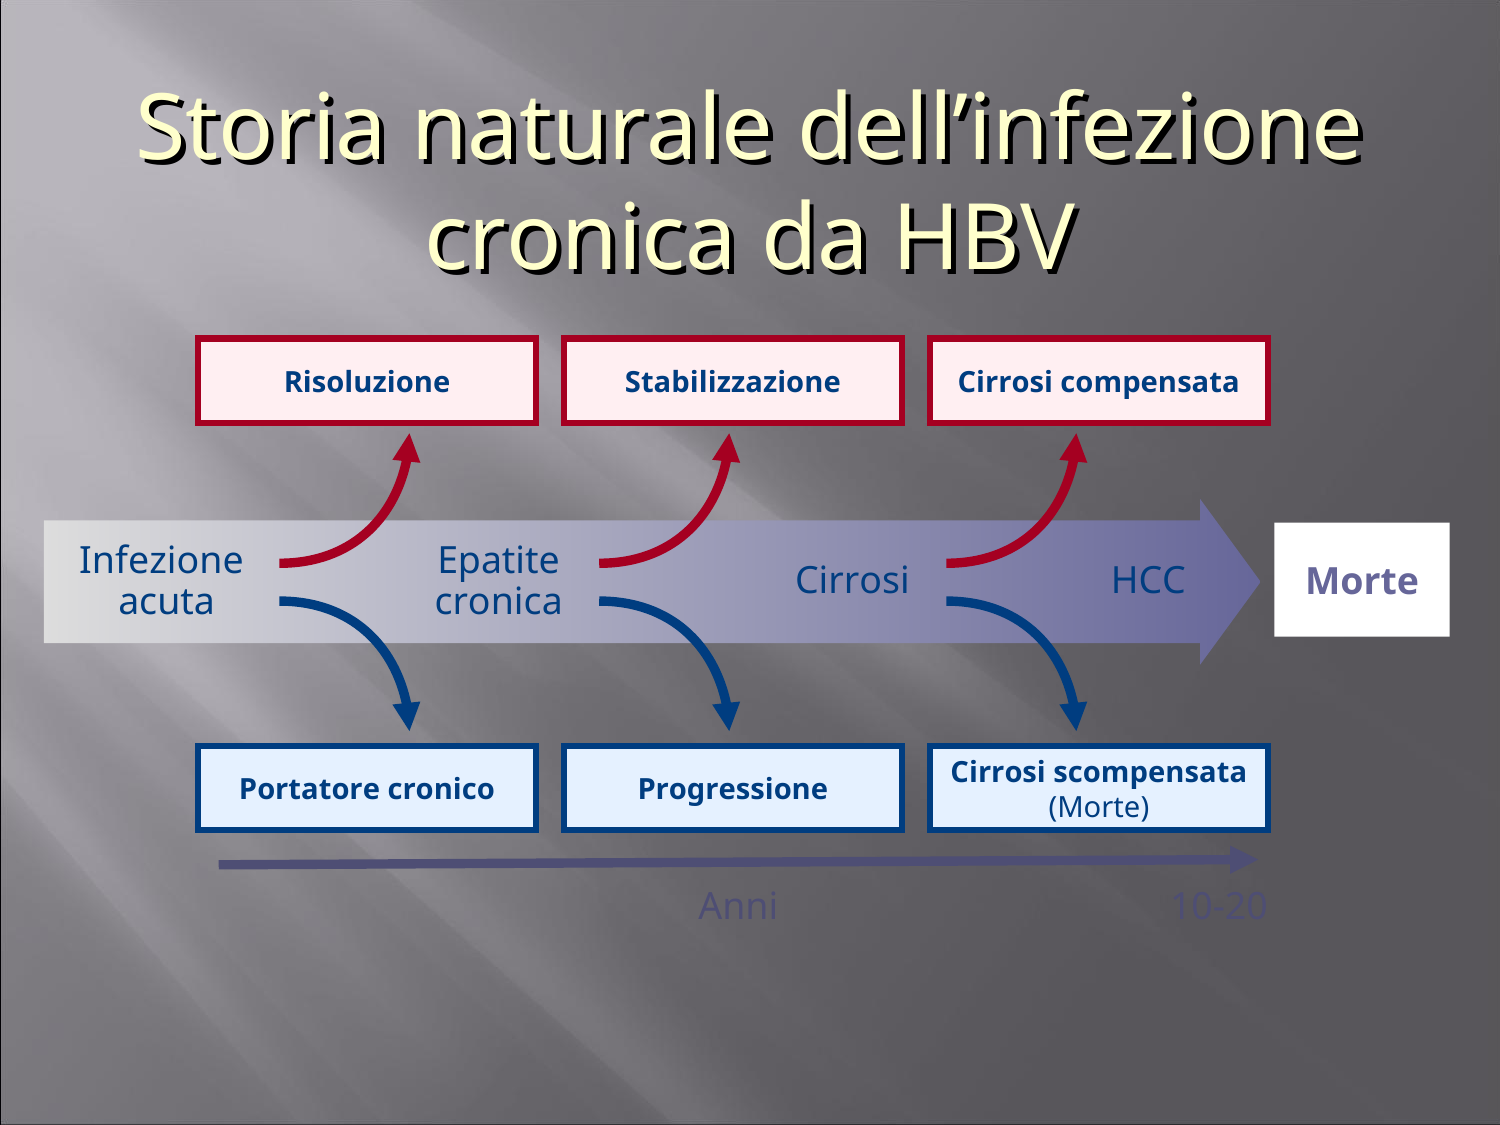

Storia naturale dell’infezione cronica da HBV
Risoluzione
Stabilizzazione
Cirrosi compensata
Morte
Infezione
acuta
Epatite
cronica
Cirrosi
HCC
Portatore cronico
Progressione
Cirrosi scompensata
(Morte)
Anni
10-20